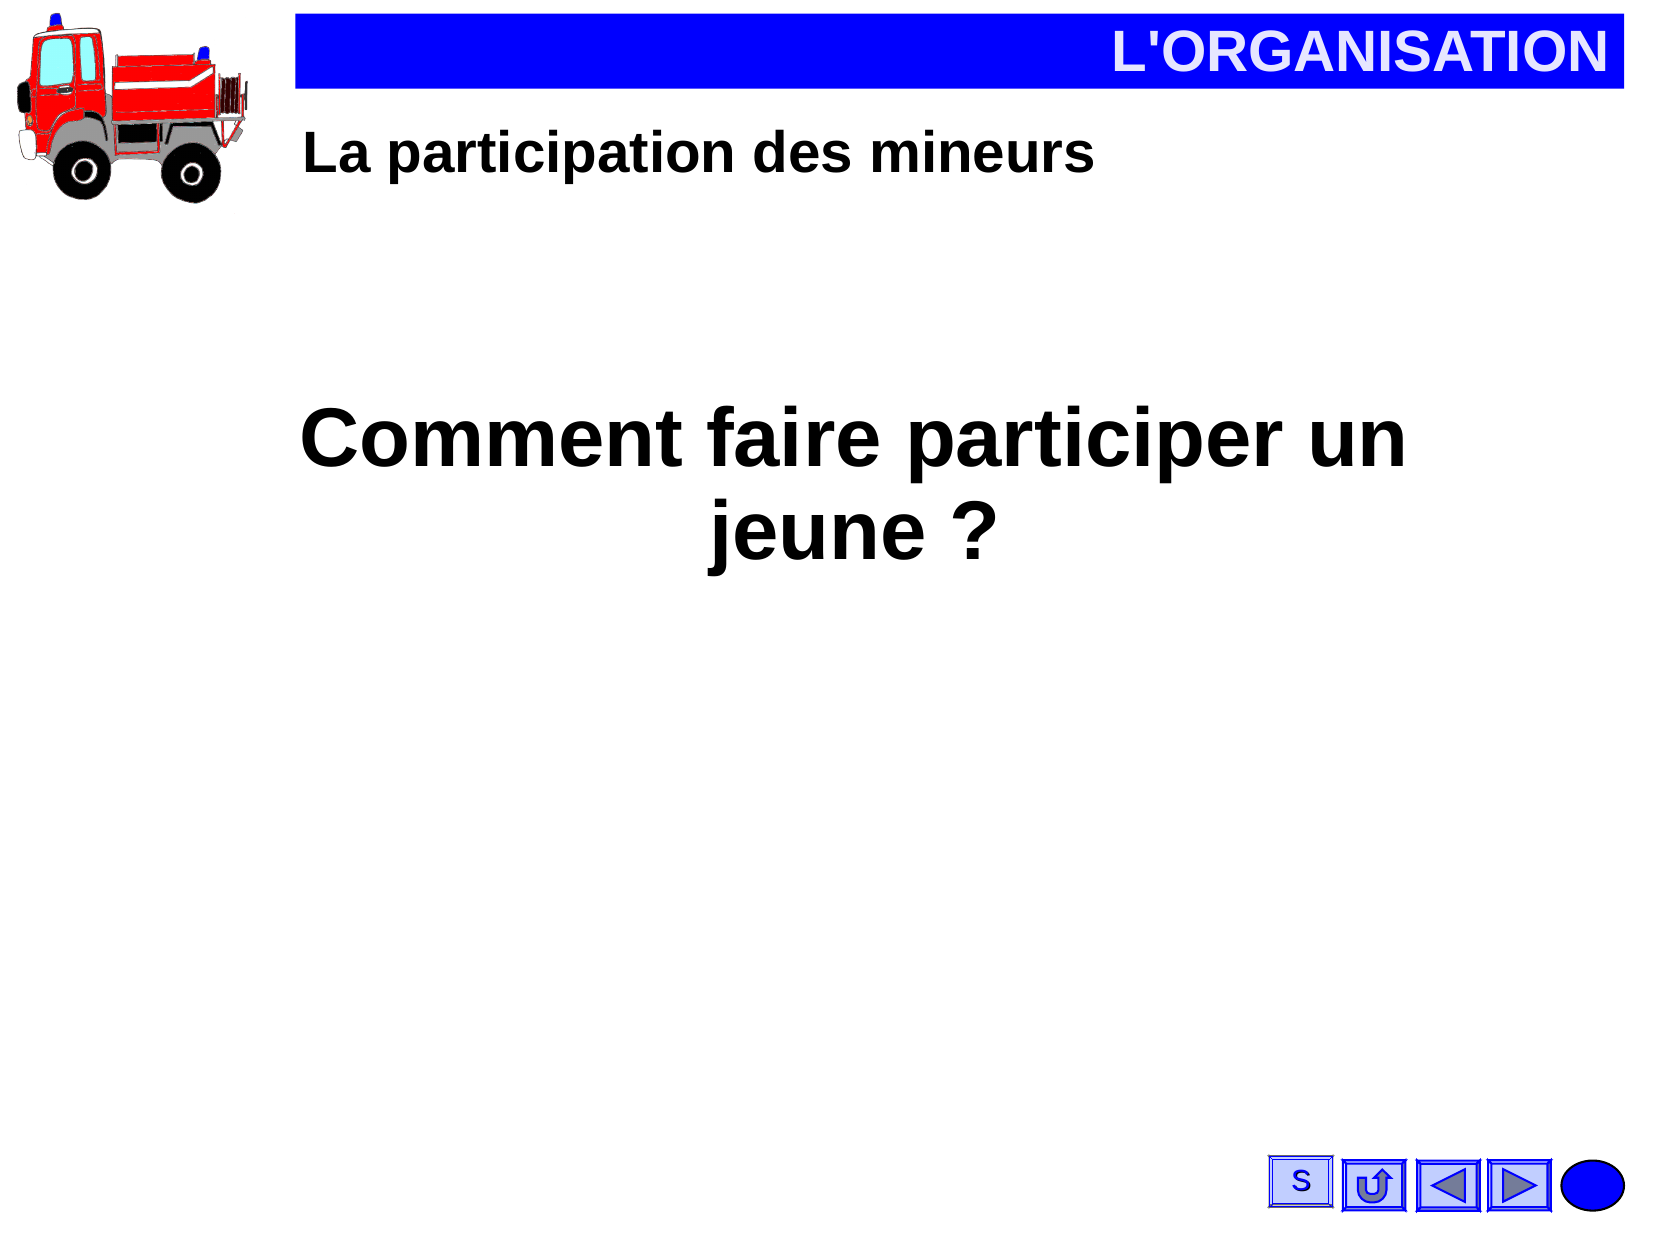

L'ORGANISATION
La participation des mineurs
# Comment faire participer un jeune ?